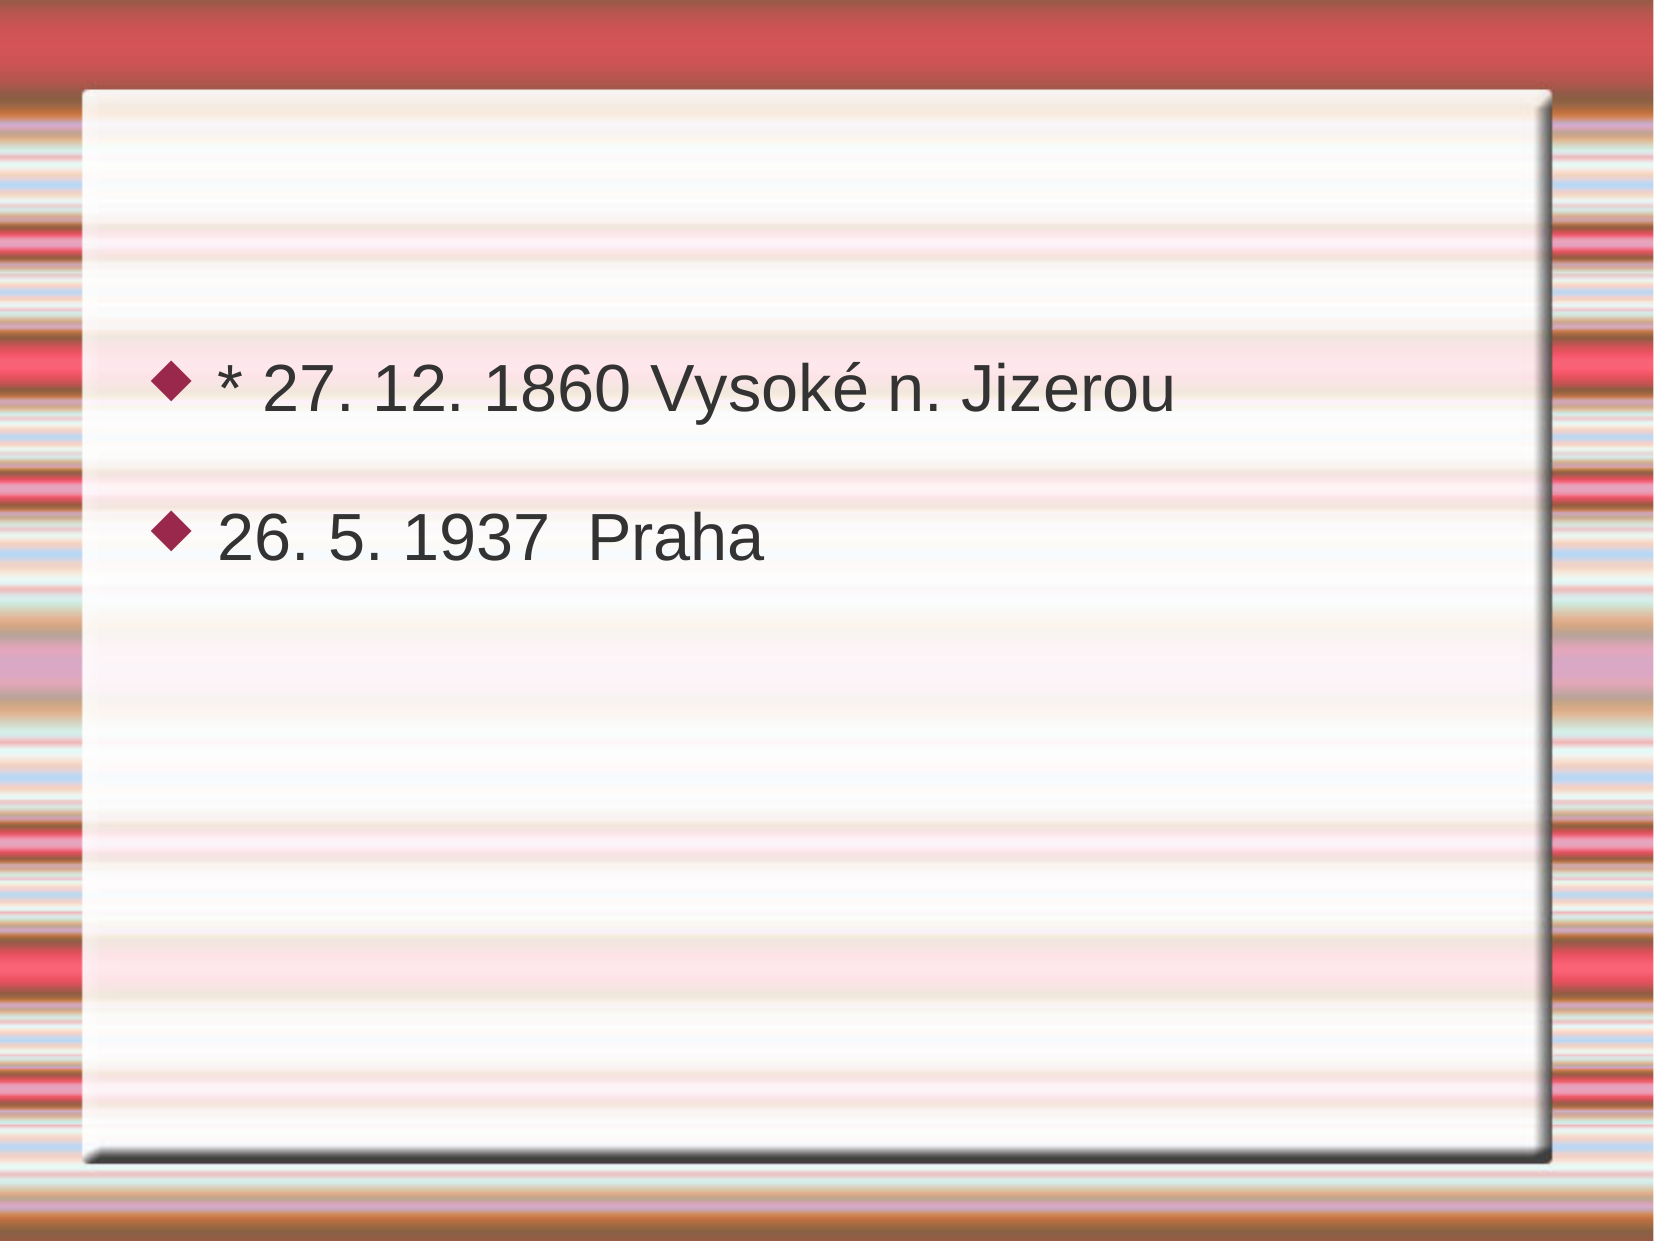

#
* 27. 12. 1860 Vysoké n. Jizerou
26. 5. 1937 Praha